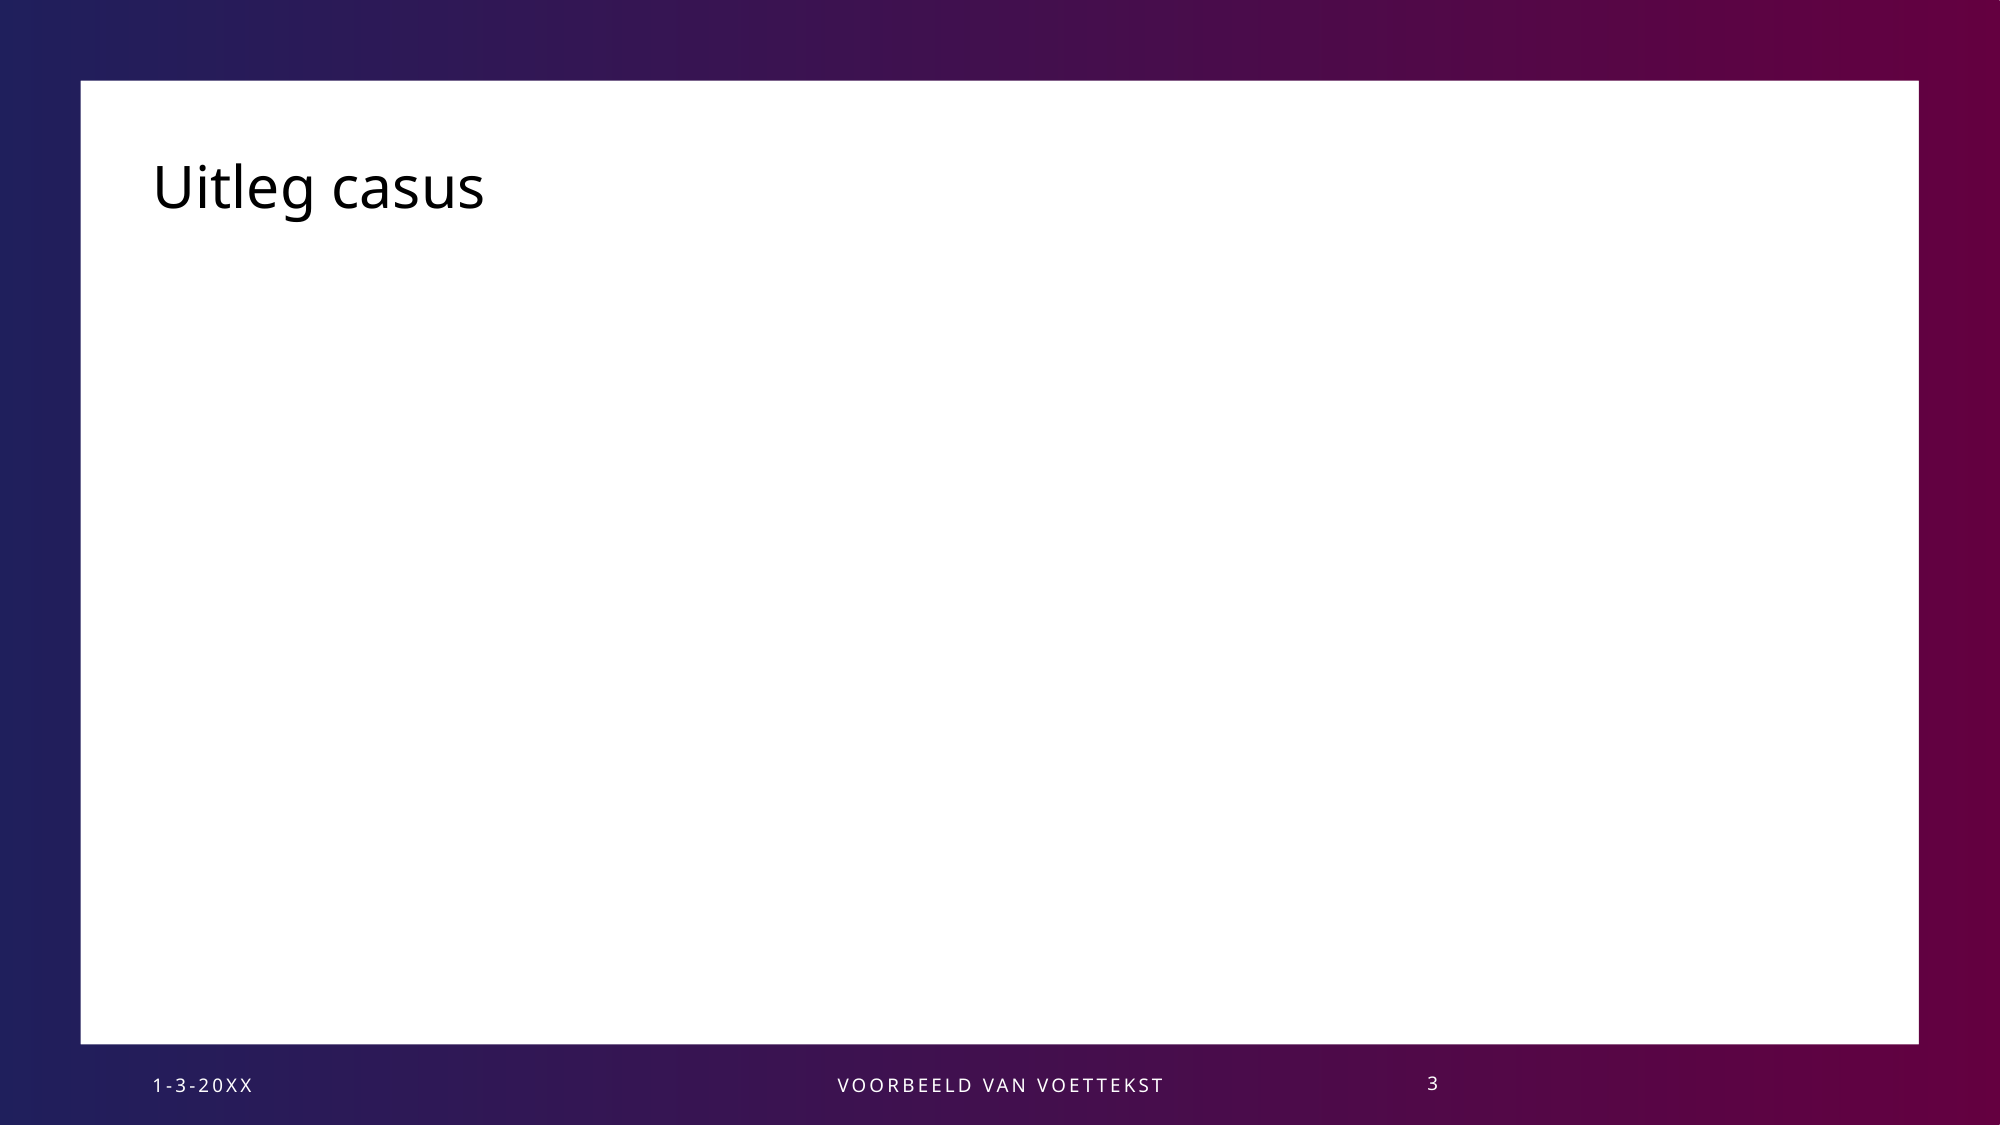

# Uitleg casus
1-3-20XX
VOORBEELD VAN VOETTEKST